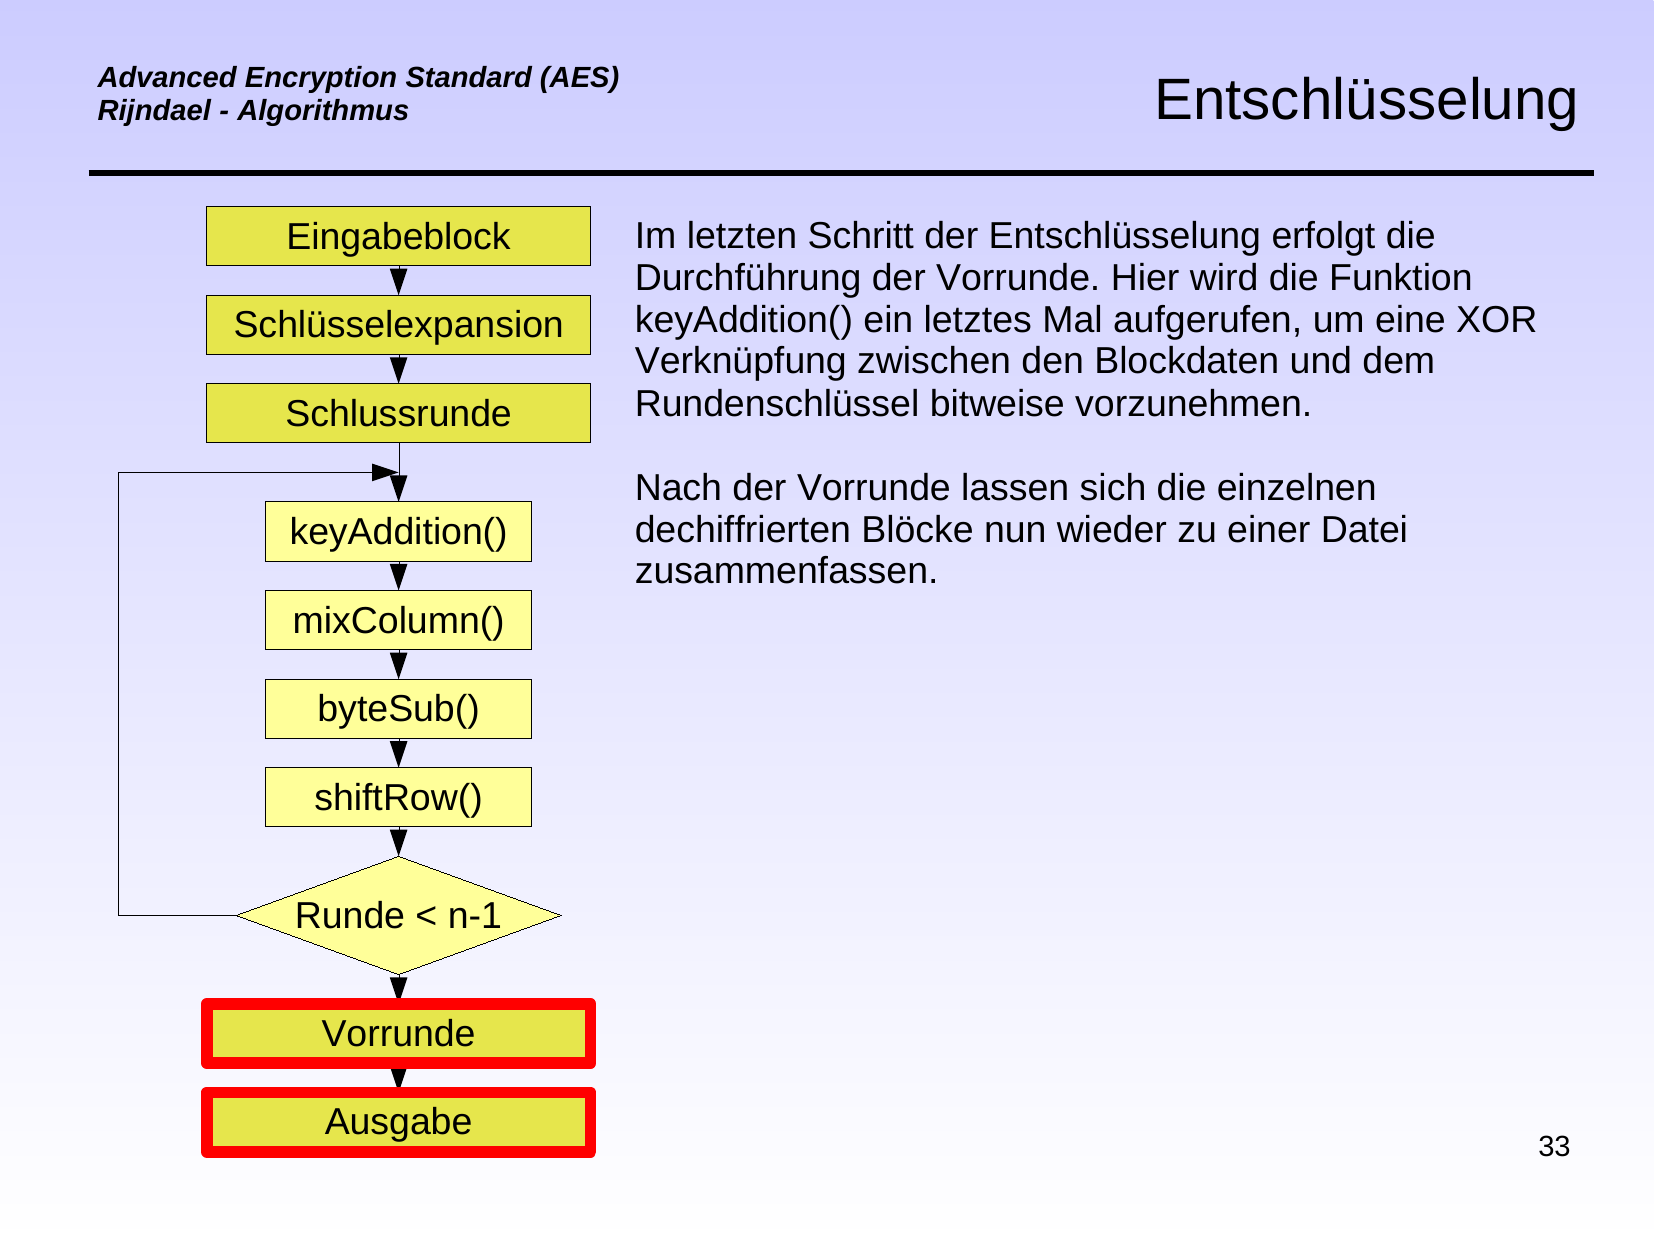

Advanced Encryption Standard (AES)
Rijndael - Algorithmus
Entschlüsselung
Eingabeblock
Im letzten Schritt der Entschlüsselung erfolgt die Durchführung der Vorrunde. Hier wird die Funktion keyAddition() ein letztes Mal aufgerufen, um eine XOR Verknüpfung zwischen den Blockdaten und dem Rundenschlüssel bitweise vorzunehmen.
Nach der Vorrunde lassen sich die einzelnen dechiffrierten Blöcke nun wieder zu einer Datei zusammenfassen.
Schlüsselexpansion
Schlussrunde
keyAddition()
mixColumn()
byteSub()
shiftRow()
Runde < n-1
Vorrunde
Ausgabe
33